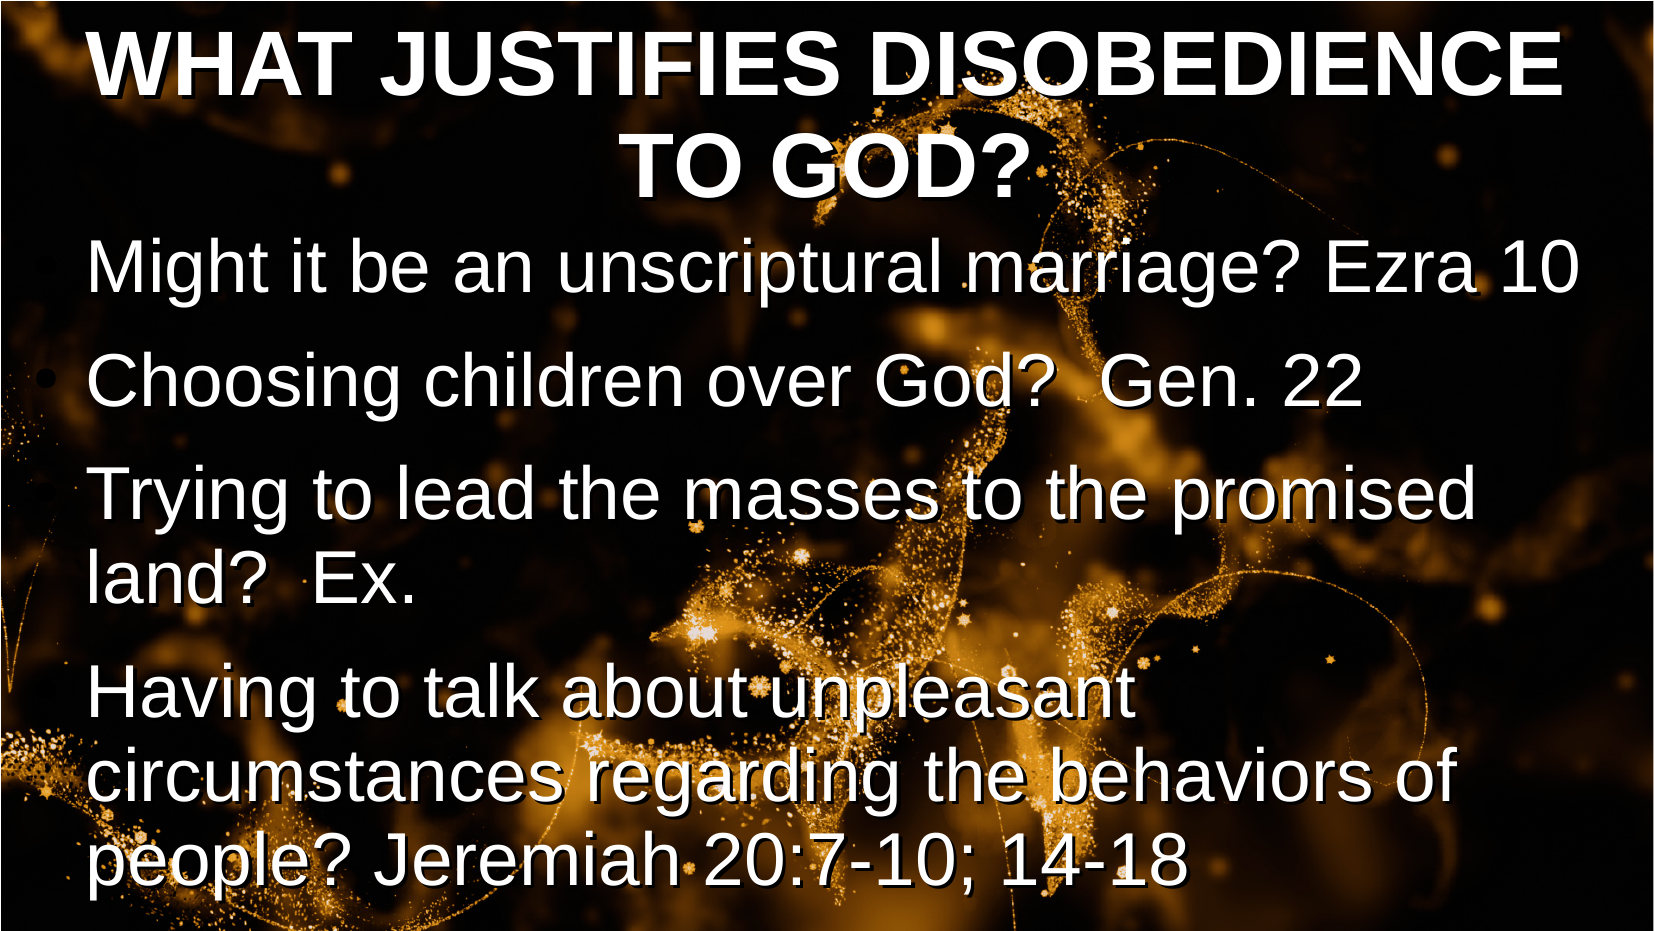

# WHAT JUSTIFIES DISOBEDIENCE TO GOD?
Might it be an unscriptural marriage? Ezra 10
Choosing children over God? Gen. 22
Trying to lead the masses to the promised land? Ex.
Having to talk about unpleasant circumstances regarding the behaviors of people? Jeremiah 20:7-10; 14-18